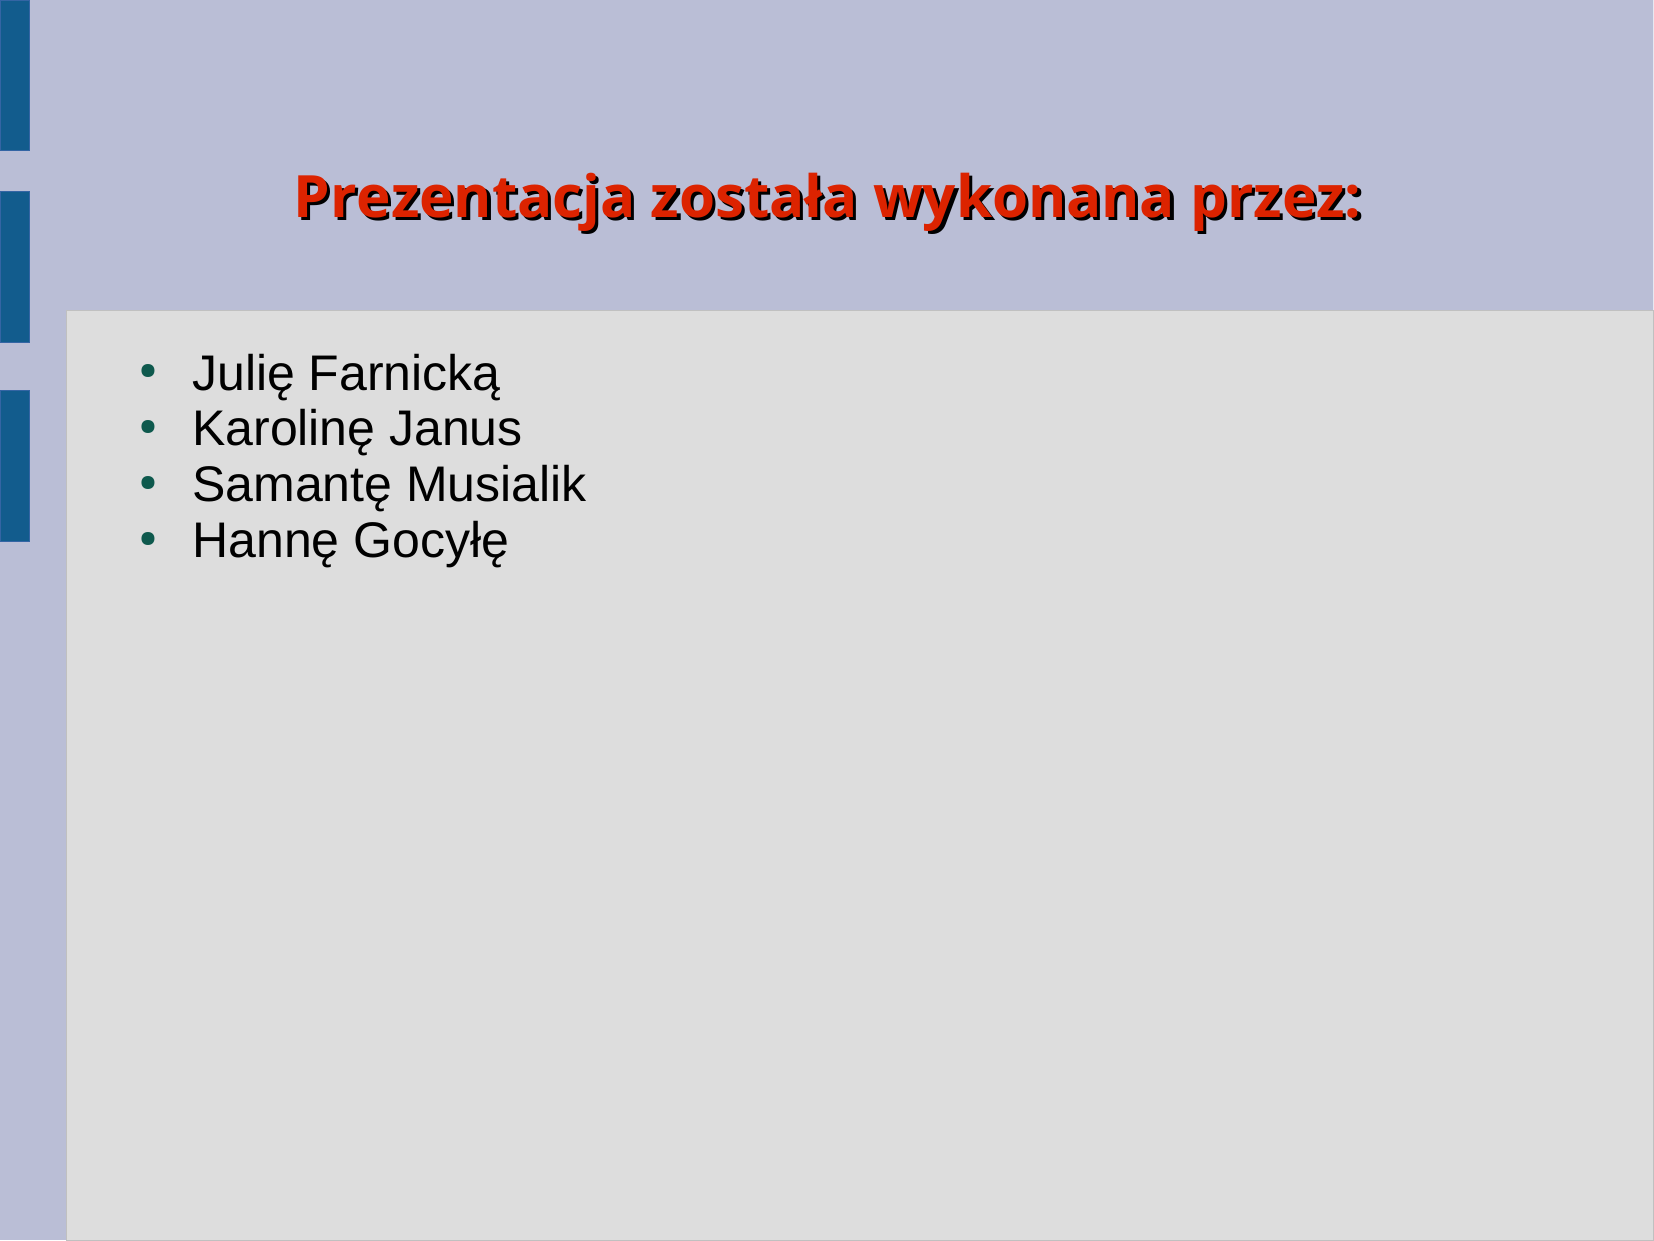

# Prezentacja została wykonana przez:
Julię Farnicką
Karolinę Janus
Samantę Musialik
Hannę Gocyłę